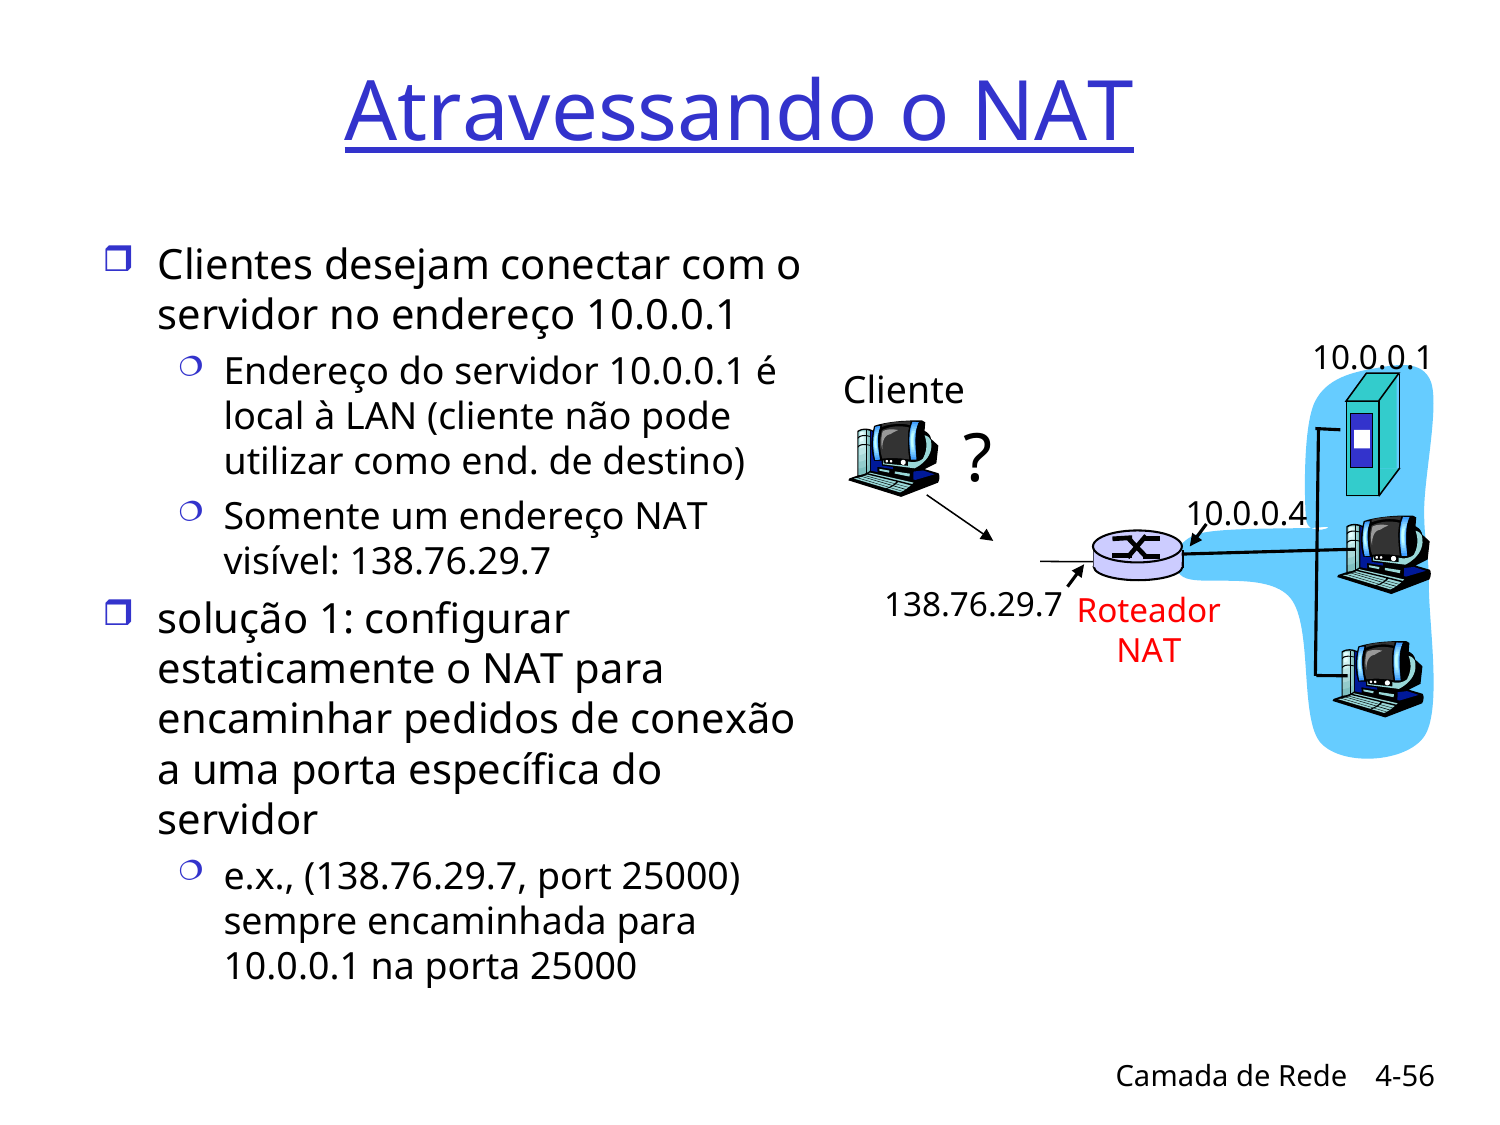

Atravessando o NAT
Clientes desejam conectar com o servidor no endereço 10.0.0.1
Endereço do servidor 10.0.0.1 é local à LAN (cliente não pode utilizar como end. de destino)
Somente um endereço NAT visível: 138.76.29.7
solução 1: configurar estaticamente o NAT para encaminhar pedidos de conexão a uma porta específica do servidor
e.x., (138.76.29.7, port 25000) sempre encaminhada para 10.0.0.1 na porta 25000
10.0.0.1
Cliente
?
10.0.0.4
138.76.29.7
Roteador
NAT
Camada de Rede